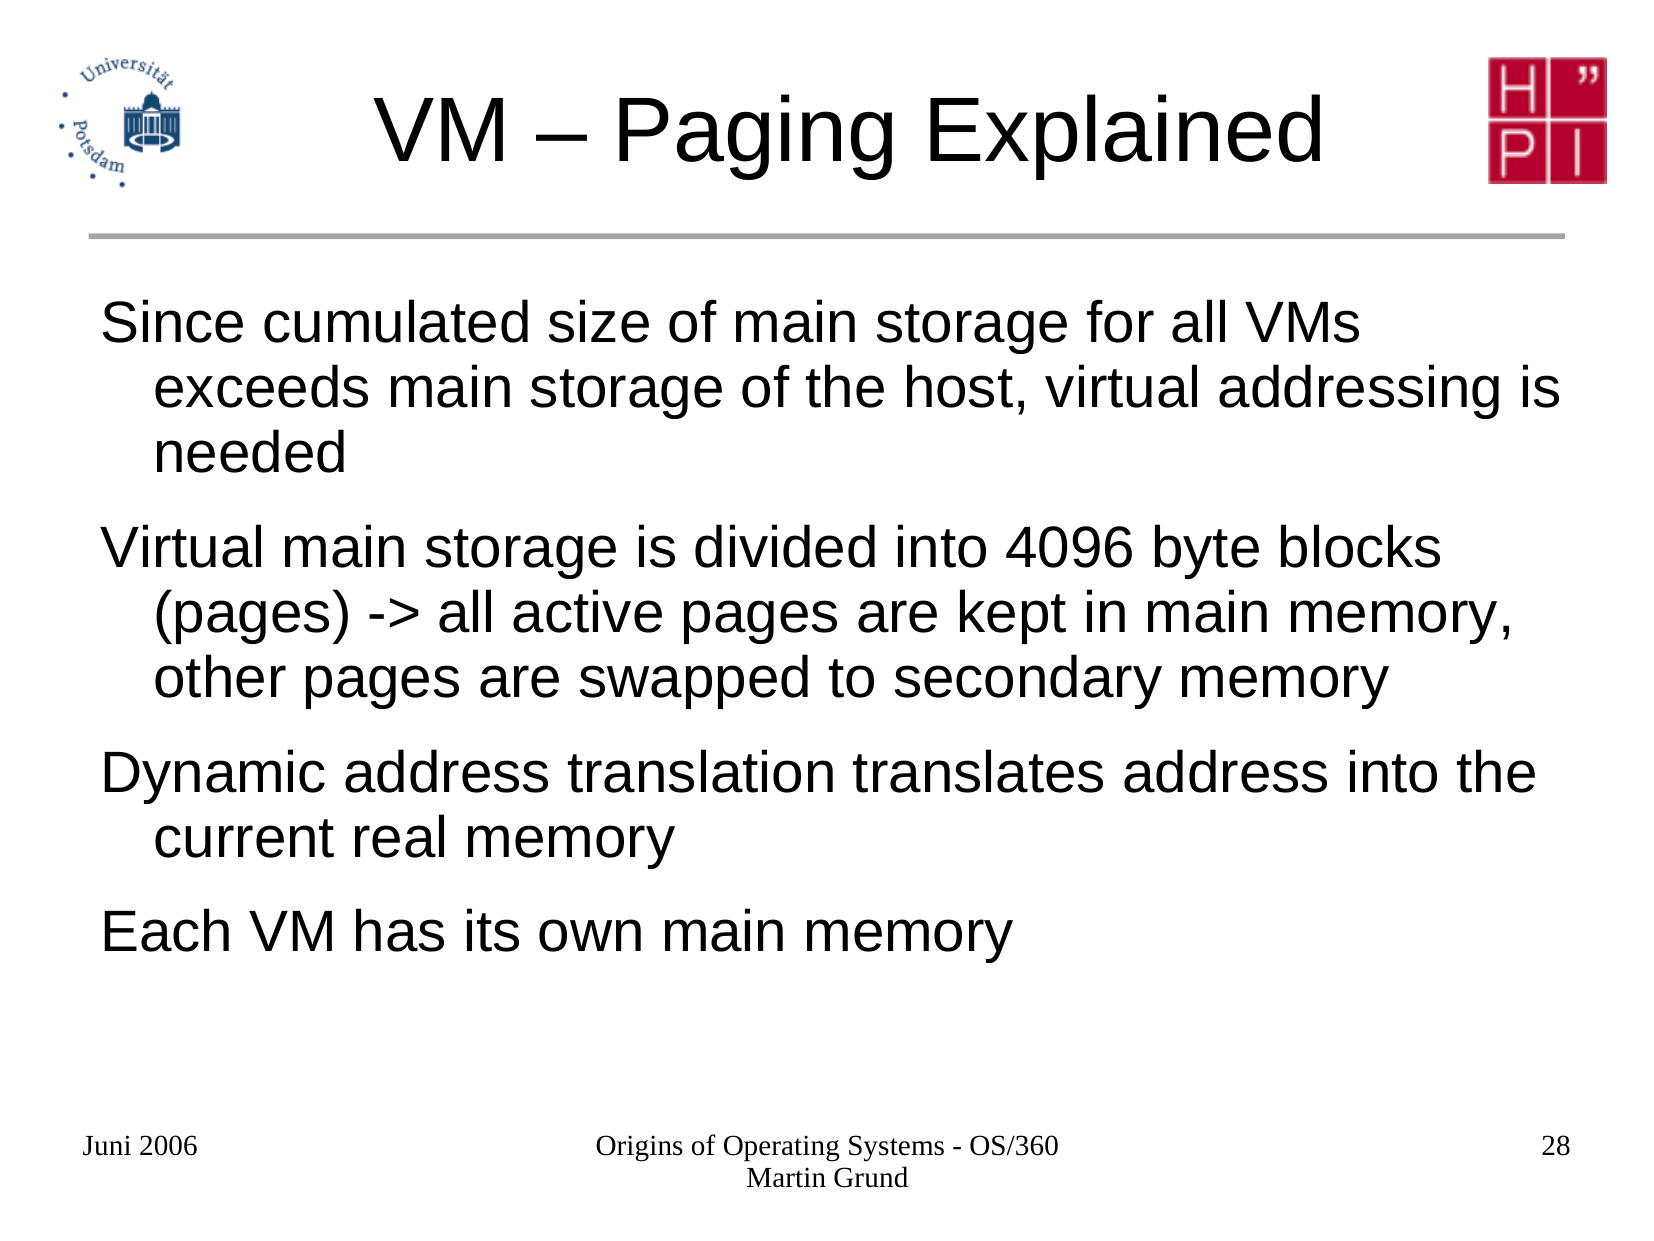

# VM – Paging Explained
Since cumulated size of main storage for all VMs exceeds main storage of the host, virtual addressing is needed
Virtual main storage is divided into 4096 byte blocks (pages) -> all active pages are kept in main memory, other pages are swapped to secondary memory
Dynamic address translation translates address into the current real memory
Each VM has its own main memory
Juni 2006
Origins of Operating Systems - OS/360
28